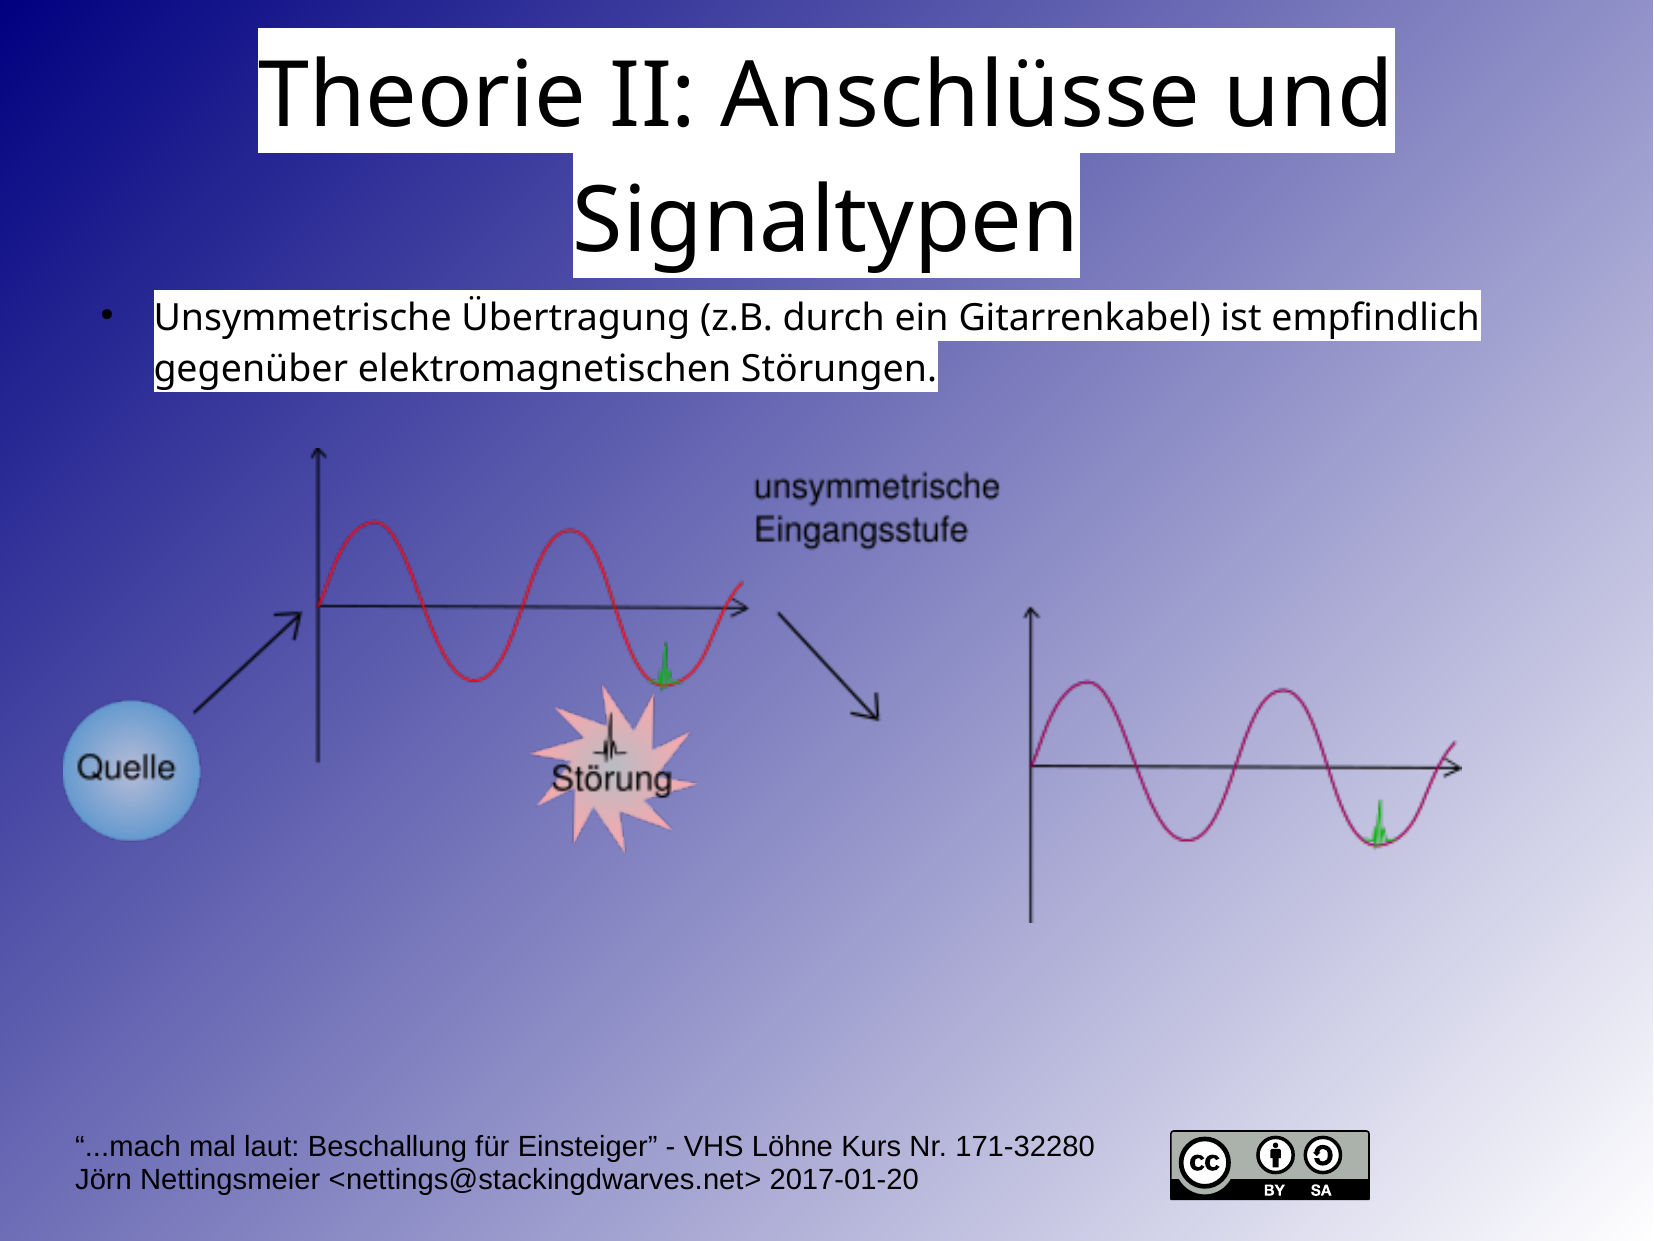

# Theorie II: Anschlüsse und Signaltypen
Unsymmetrische Übertragung (z.B. durch ein Gitarrenkabel) ist empfindlich gegenüber elektromagnetischen Störungen.